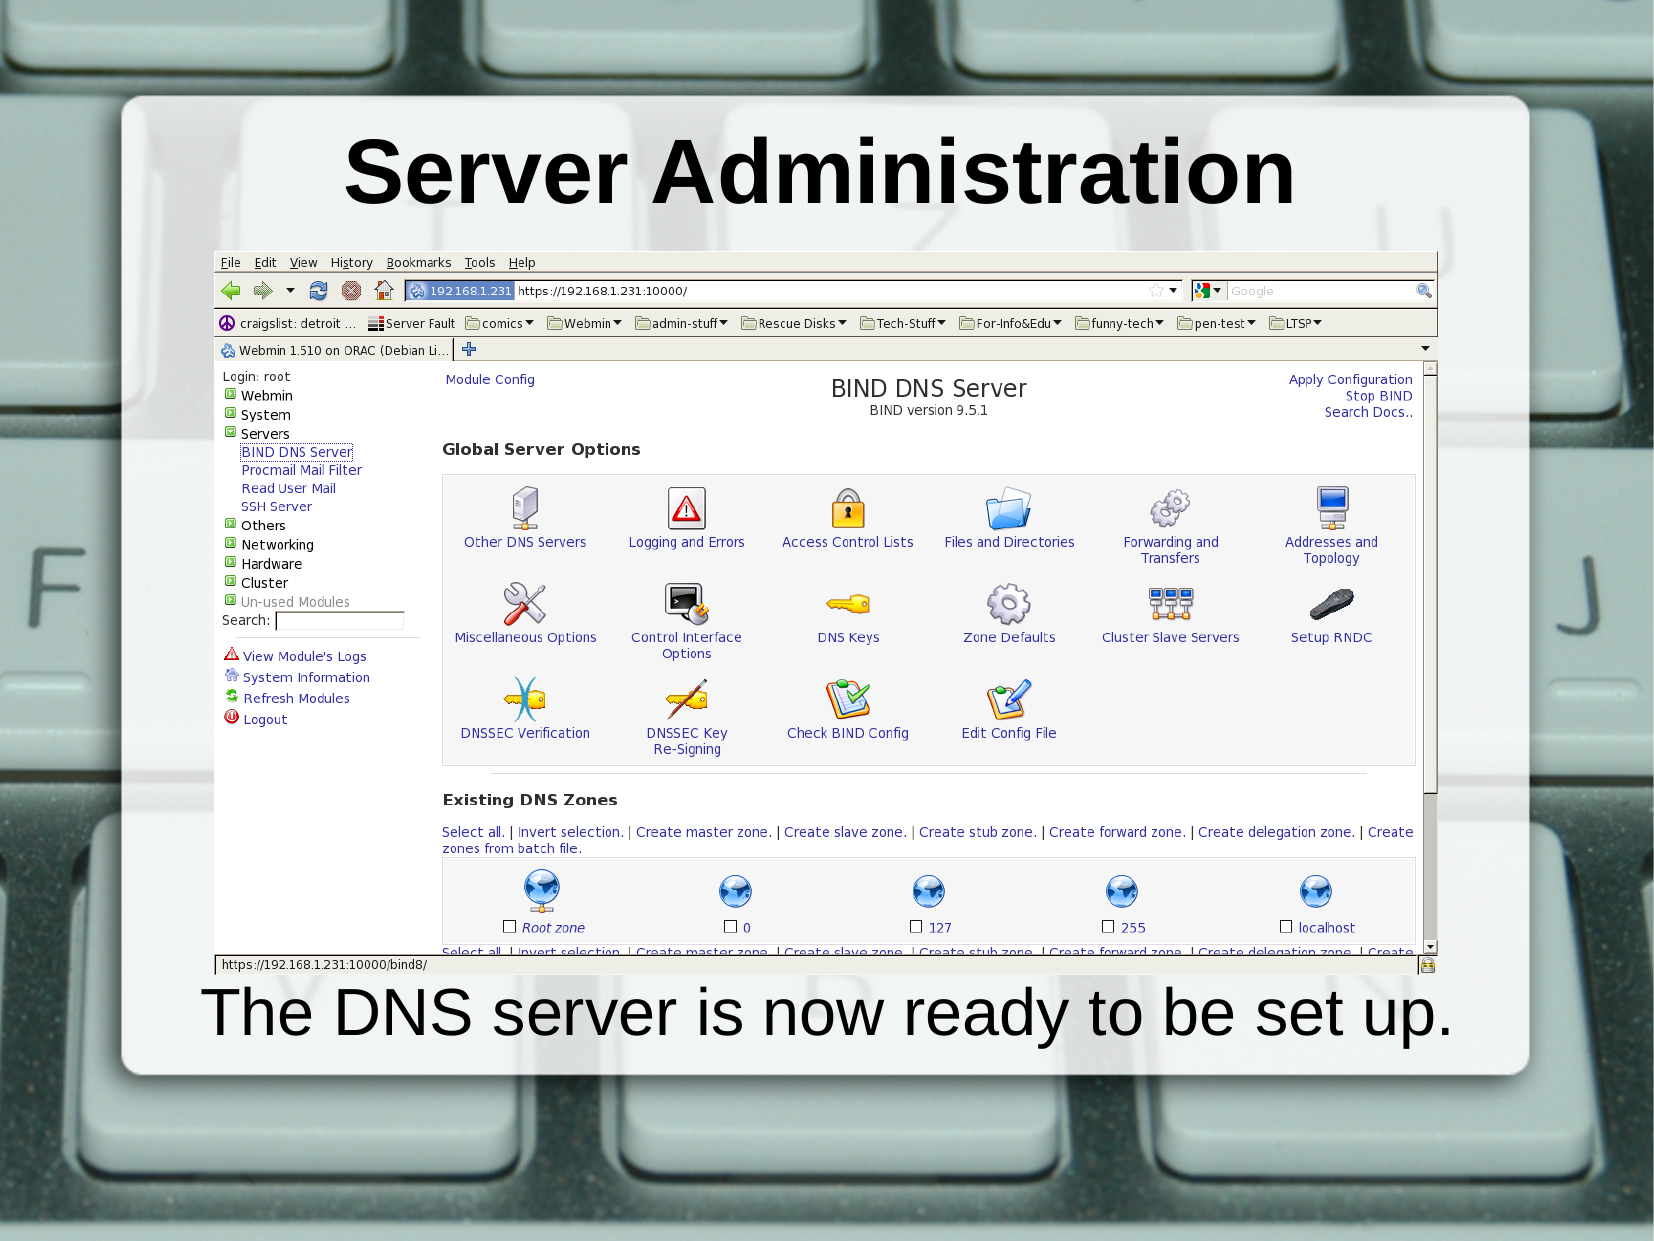

# Server Administration
The DNS server is now ready to be set up.